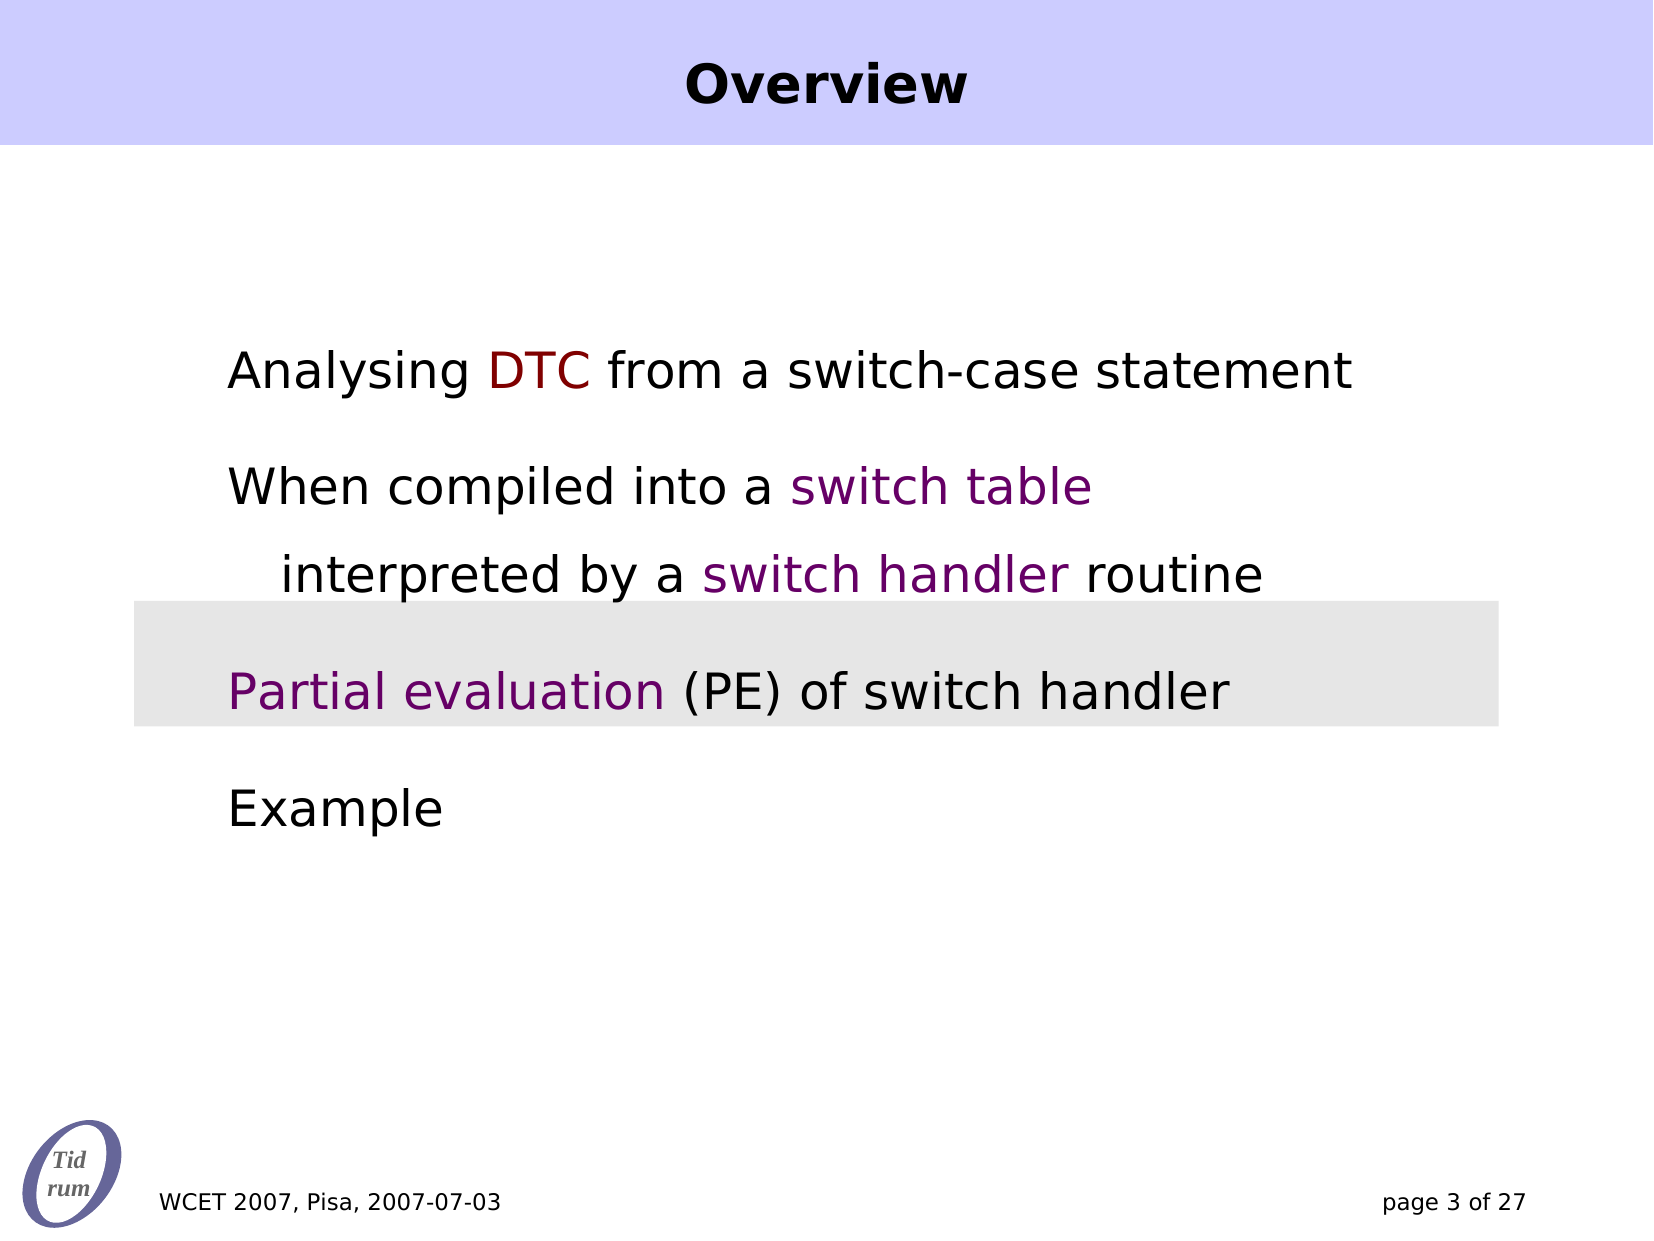

# Overview
Analysing DTC from a switch-case statement
When compiled into a switch table
interpreted by a switch handler routine
Partial evaluation (PE) of switch handler
Example